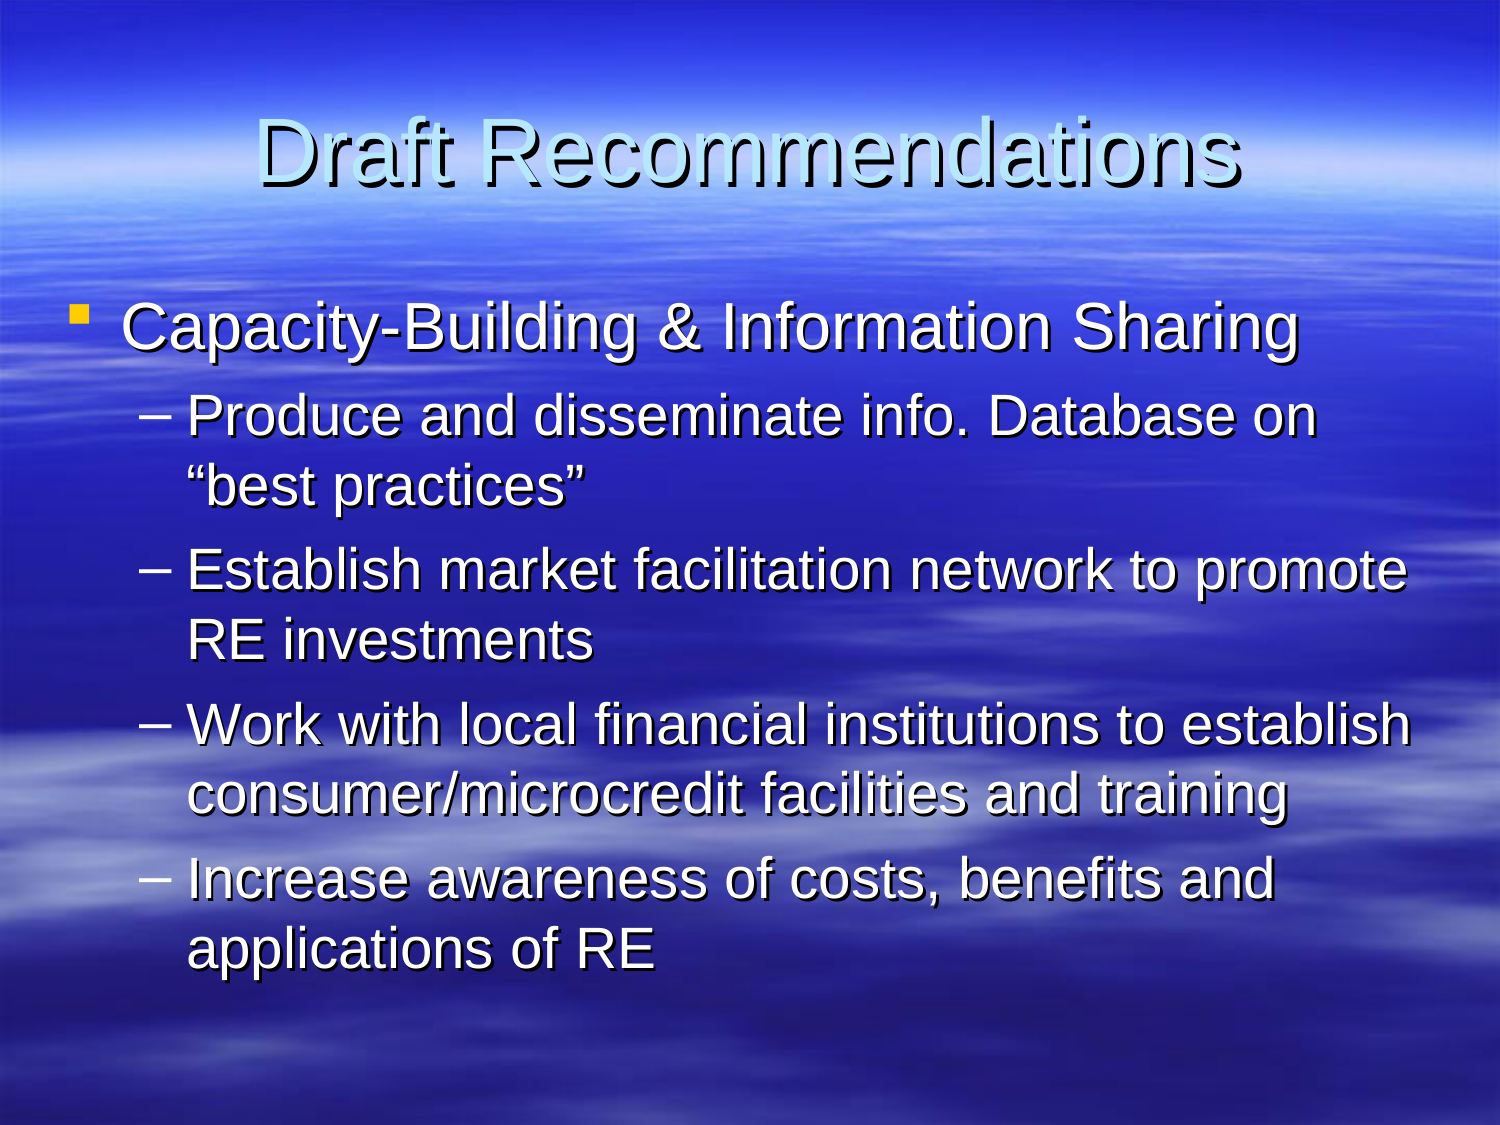

# Draft Recommendations
Capacity-Building & Information Sharing
Produce and disseminate info. Database on “best practices”
Establish market facilitation network to promote RE investments
Work with local financial institutions to establish consumer/microcredit facilities and training
Increase awareness of costs, benefits and applications of RE